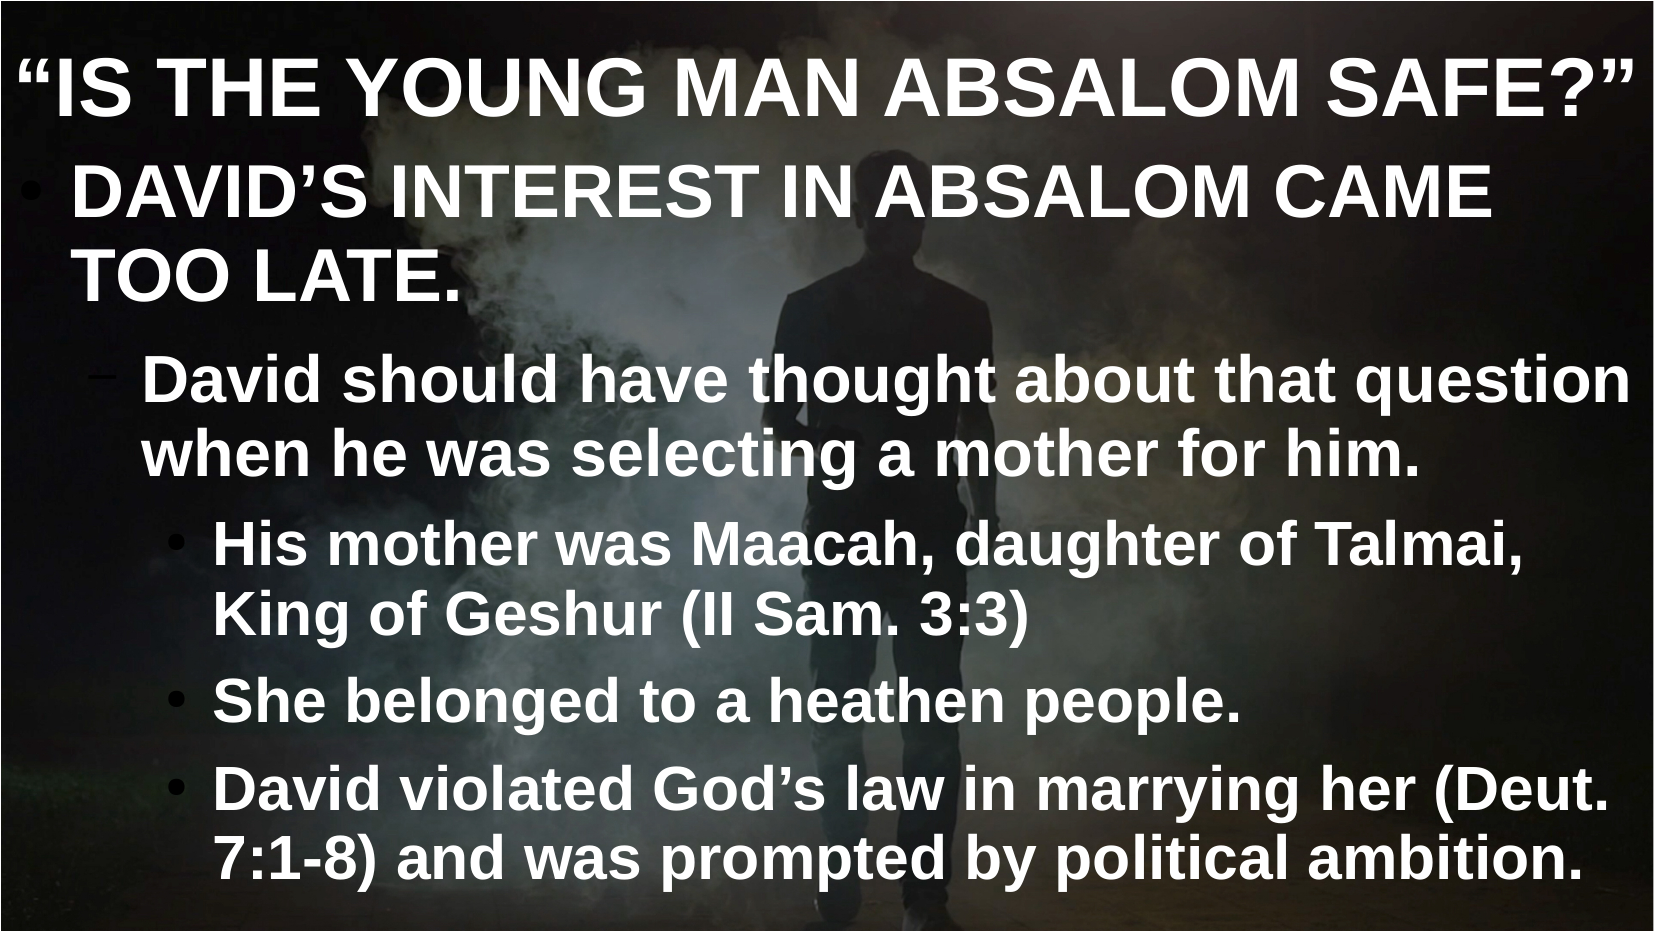

# “IS THE YOUNG MAN ABSALOM SAFE?”
DAVID’S INTEREST IN ABSALOM CAME TOO LATE.
David should have thought about that question when he was selecting a mother for him.
His mother was Maacah, daughter of Talmai, King of Geshur (II Sam. 3:3)
She belonged to a heathen people.
David violated God’s law in marrying her (Deut. 7:1-8) and was prompted by political ambition.